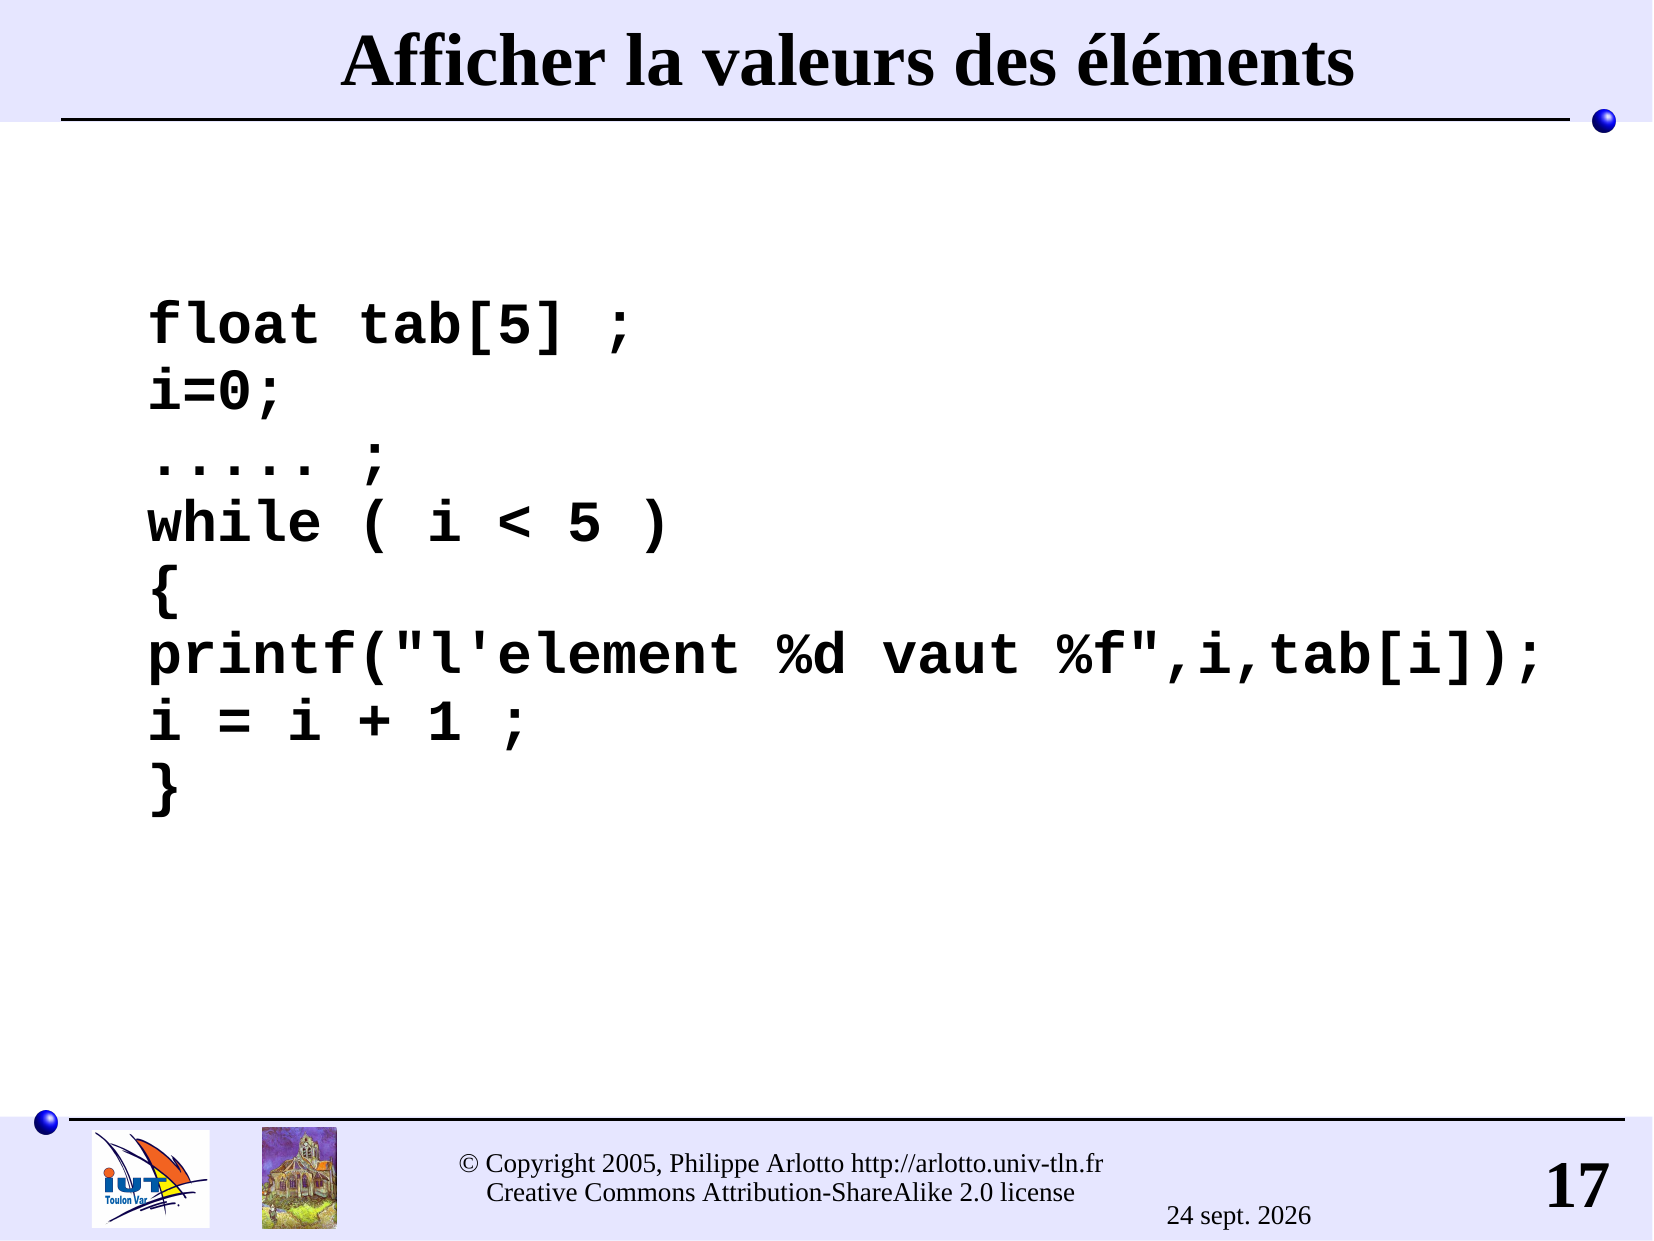

# Afficher la valeurs des éléments
float tab[5] ;
i=0;
..... ;
while ( i < 5 )
{
printf("l'element %d vaut %f",i,tab[i]);
i = i + 1 ;
}